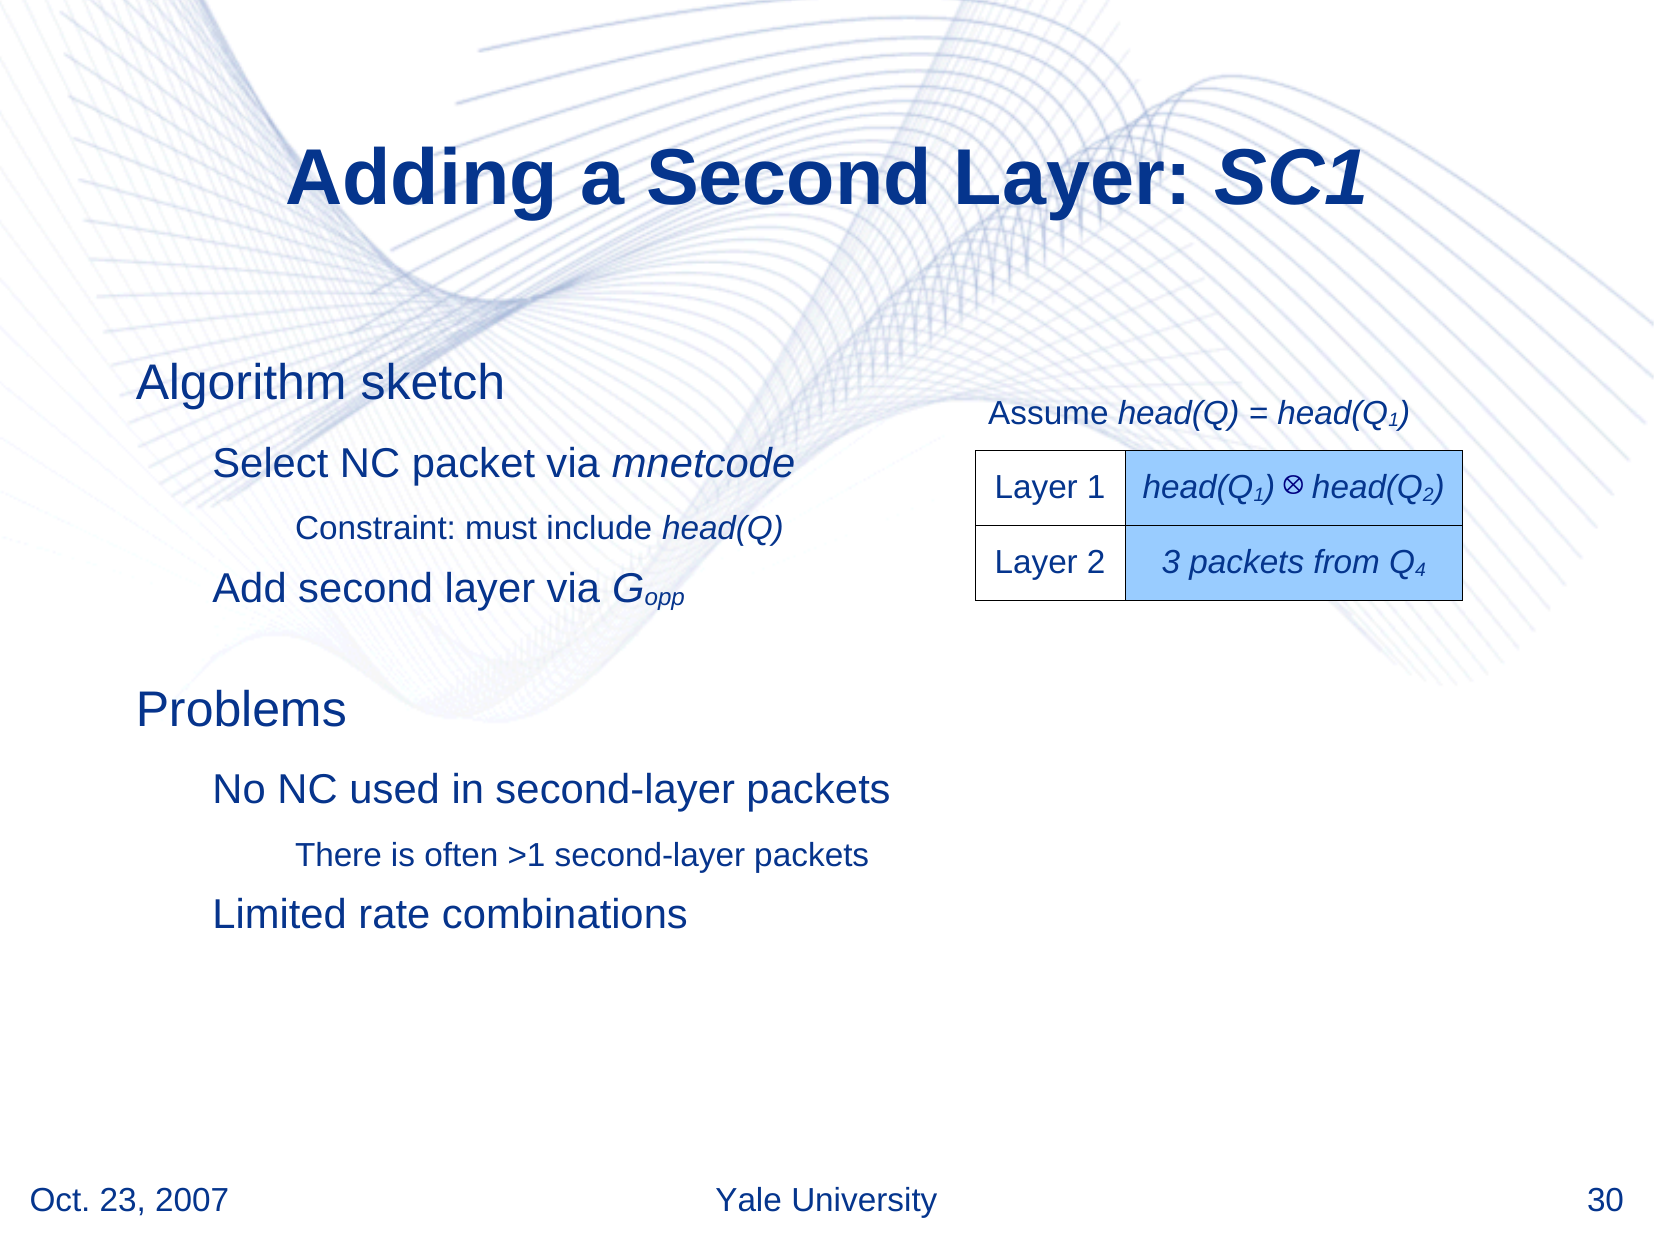

# Adding a Second Layer: SC1
Algorithm sketch
Select NC packet via mnetcode
Constraint: must include head(Q)
Add second layer via Gopp
Problems
No NC used in second-layer packets
There is often >1 second-layer packets
Limited rate combinations
Assume head(Q) = head(Q1)
Layer 1
head(Q1) head(Q2)
Layer 2
3 packets from Q4
Oct. 23, 2007
Yale University
30